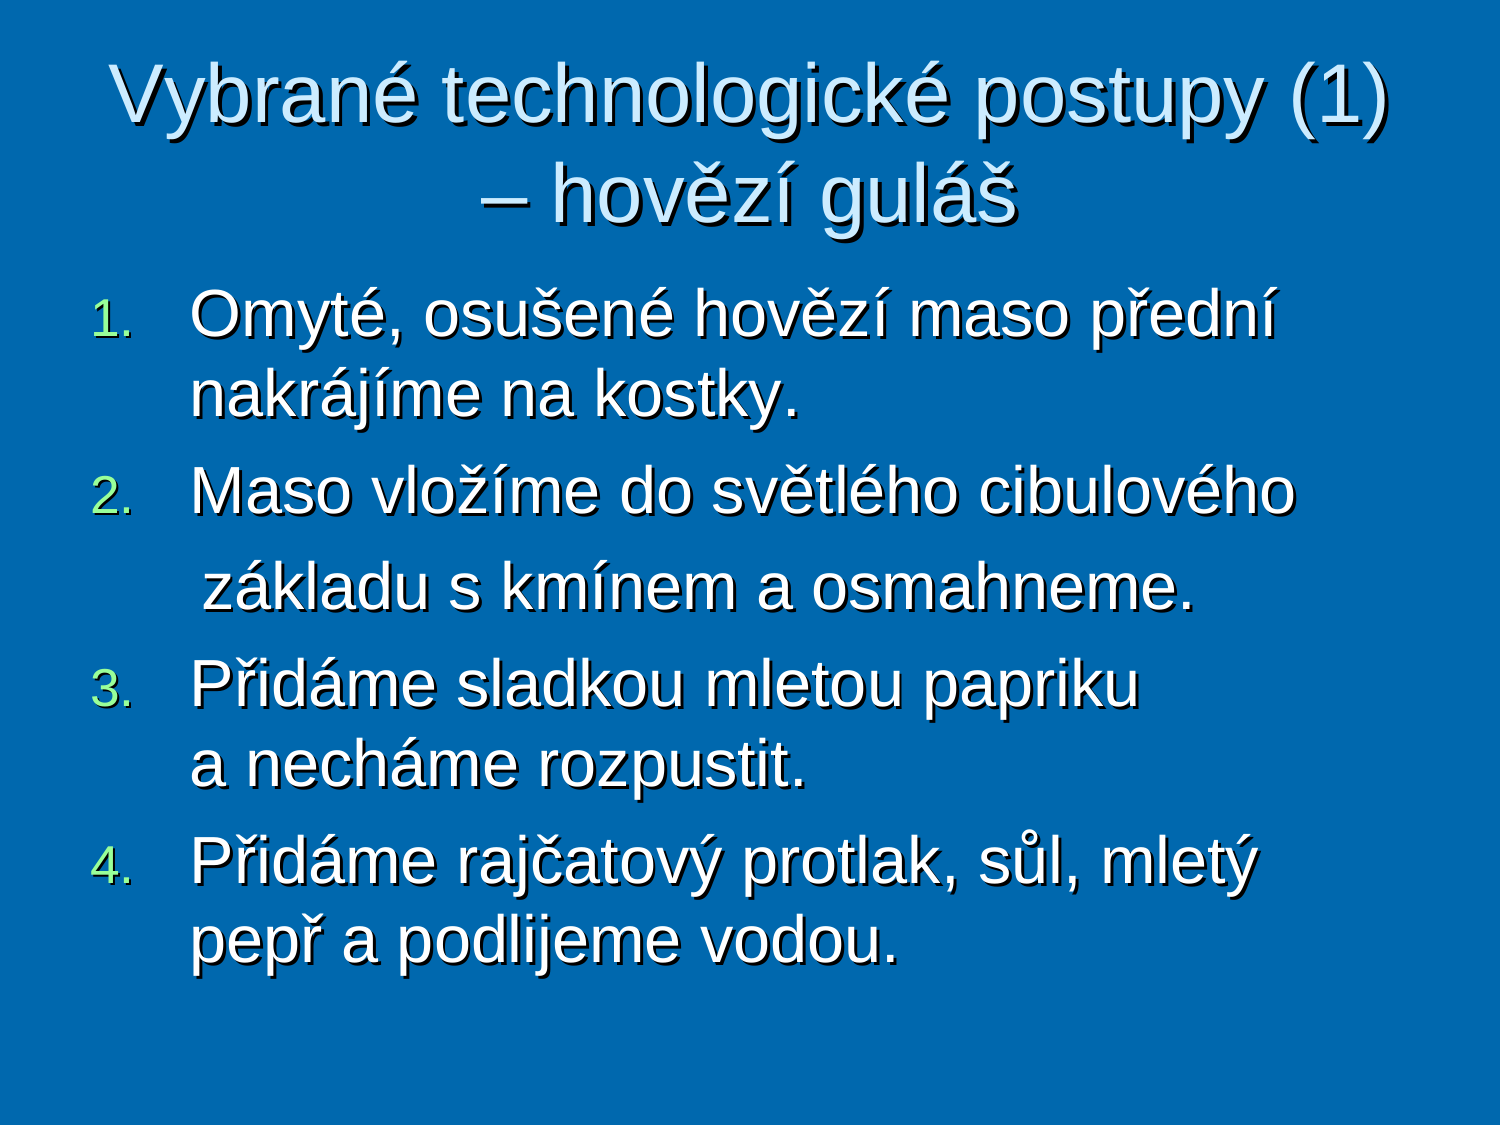

# Vybrané technologické postupy (1) – hovězí guláš
Omyté, osušené hovězí maso přední nakrájíme na kostky.
Maso vložíme do světlého cibulového
 základu s kmínem a osmahneme.
Přidáme sladkou mletou papriku a necháme rozpustit.
Přidáme rajčatový protlak, sůl, mletý pepř a podlijeme vodou.